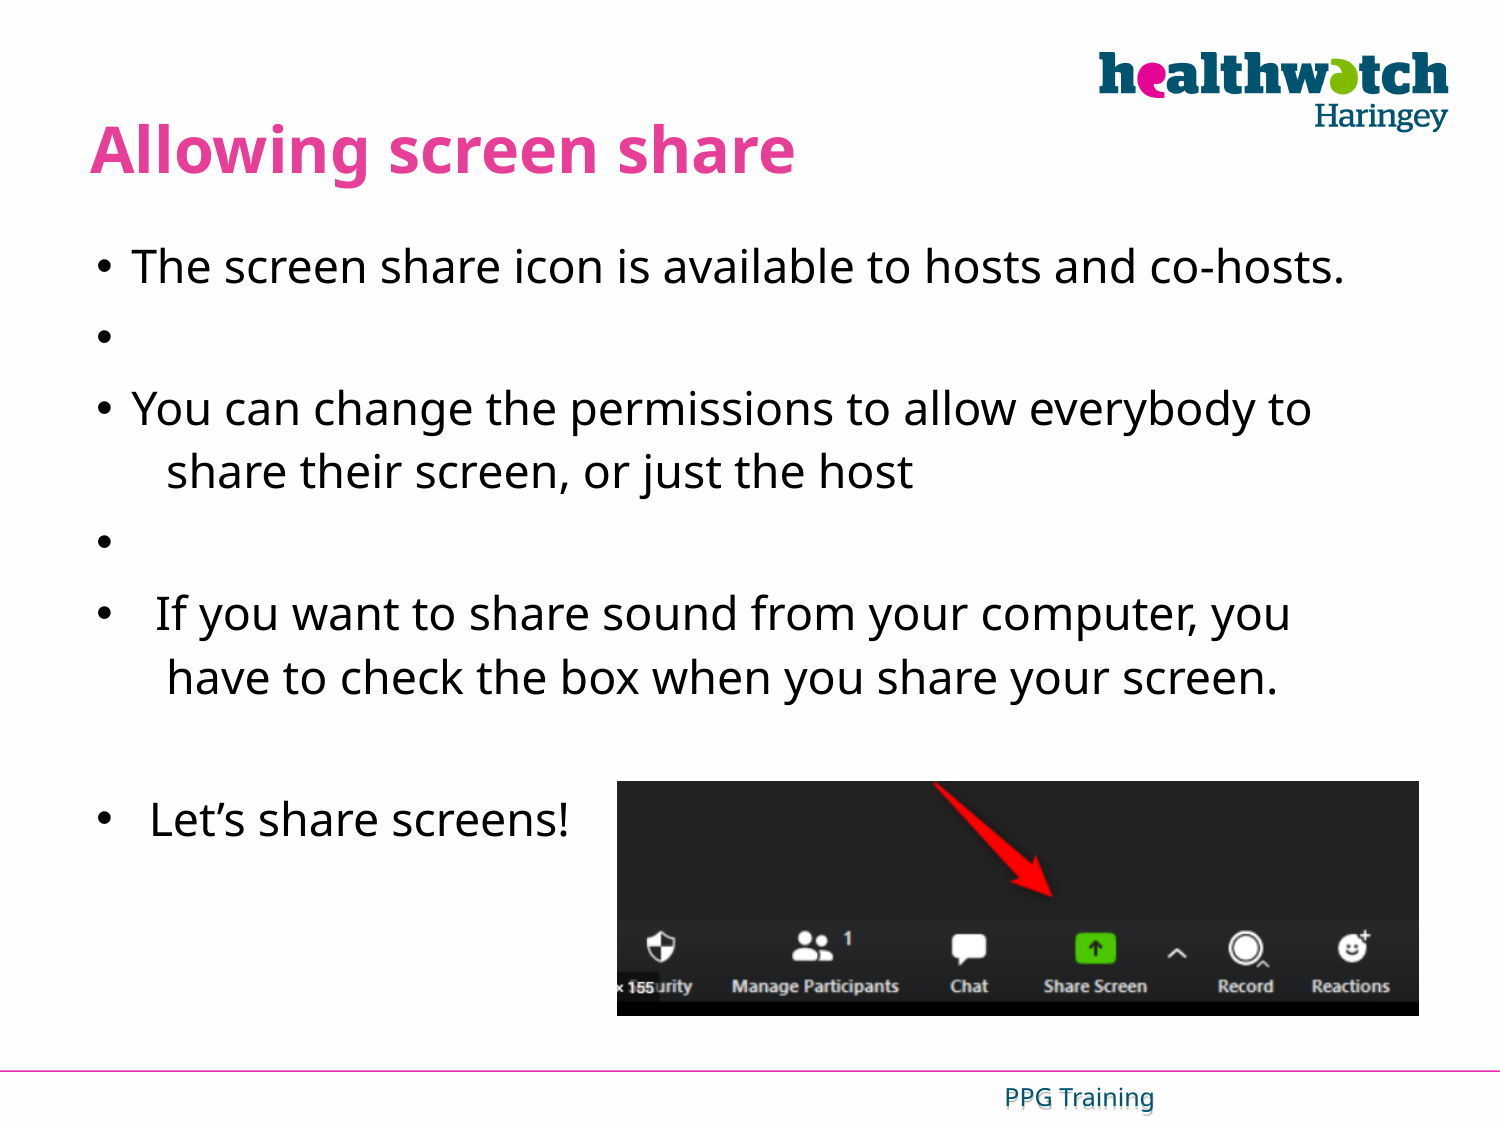

# Allowing screen share
The screen share icon is available to hosts and co-hosts.
You can change the permissions to allow everybody to share their screen, or just the host
 If you want to share sound from your computer, you have to check the box when you share your screen.
Let’s share screens!